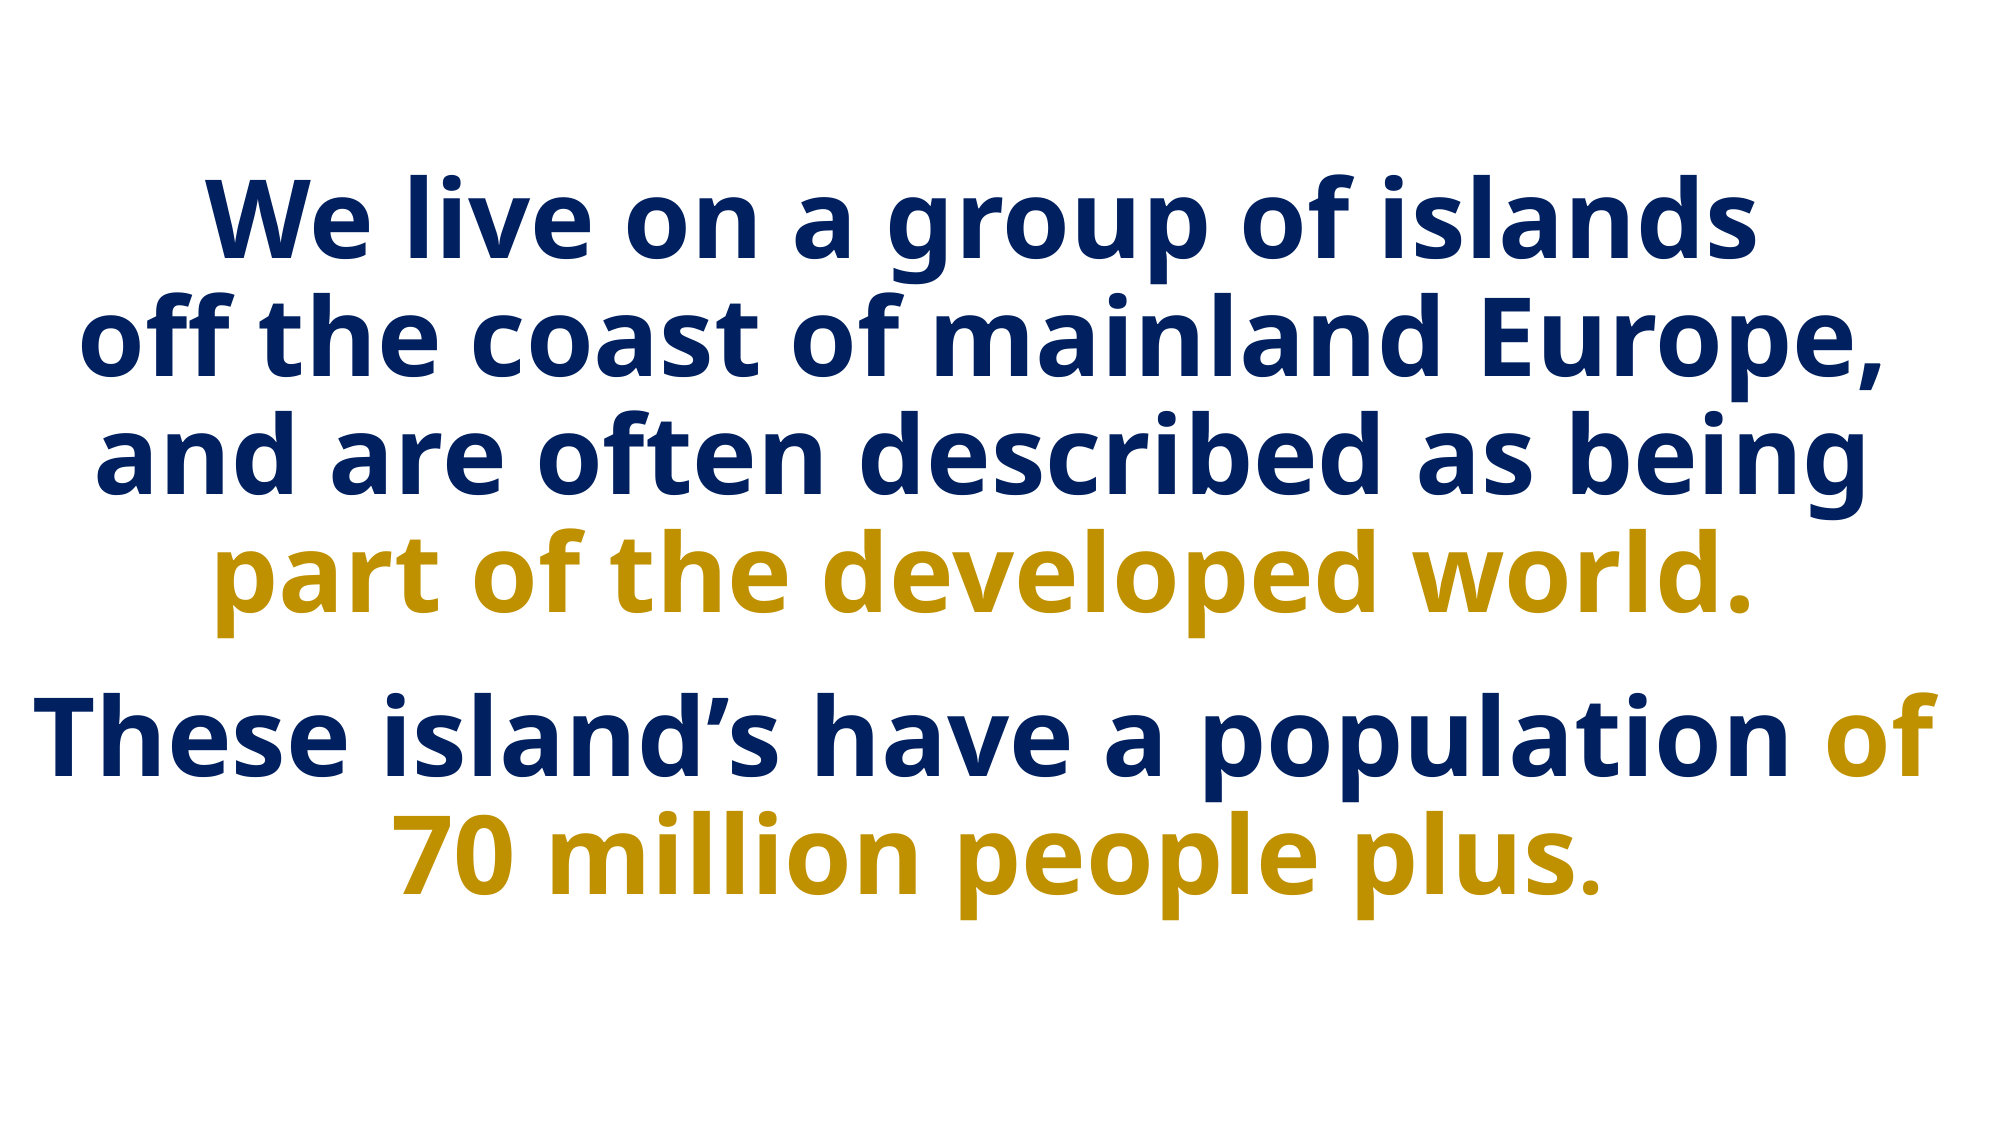

# We live on a group of islands off the coast of mainland Europe, and are often described as being part of the developed world. These island’s have a population of 70 million people plus.